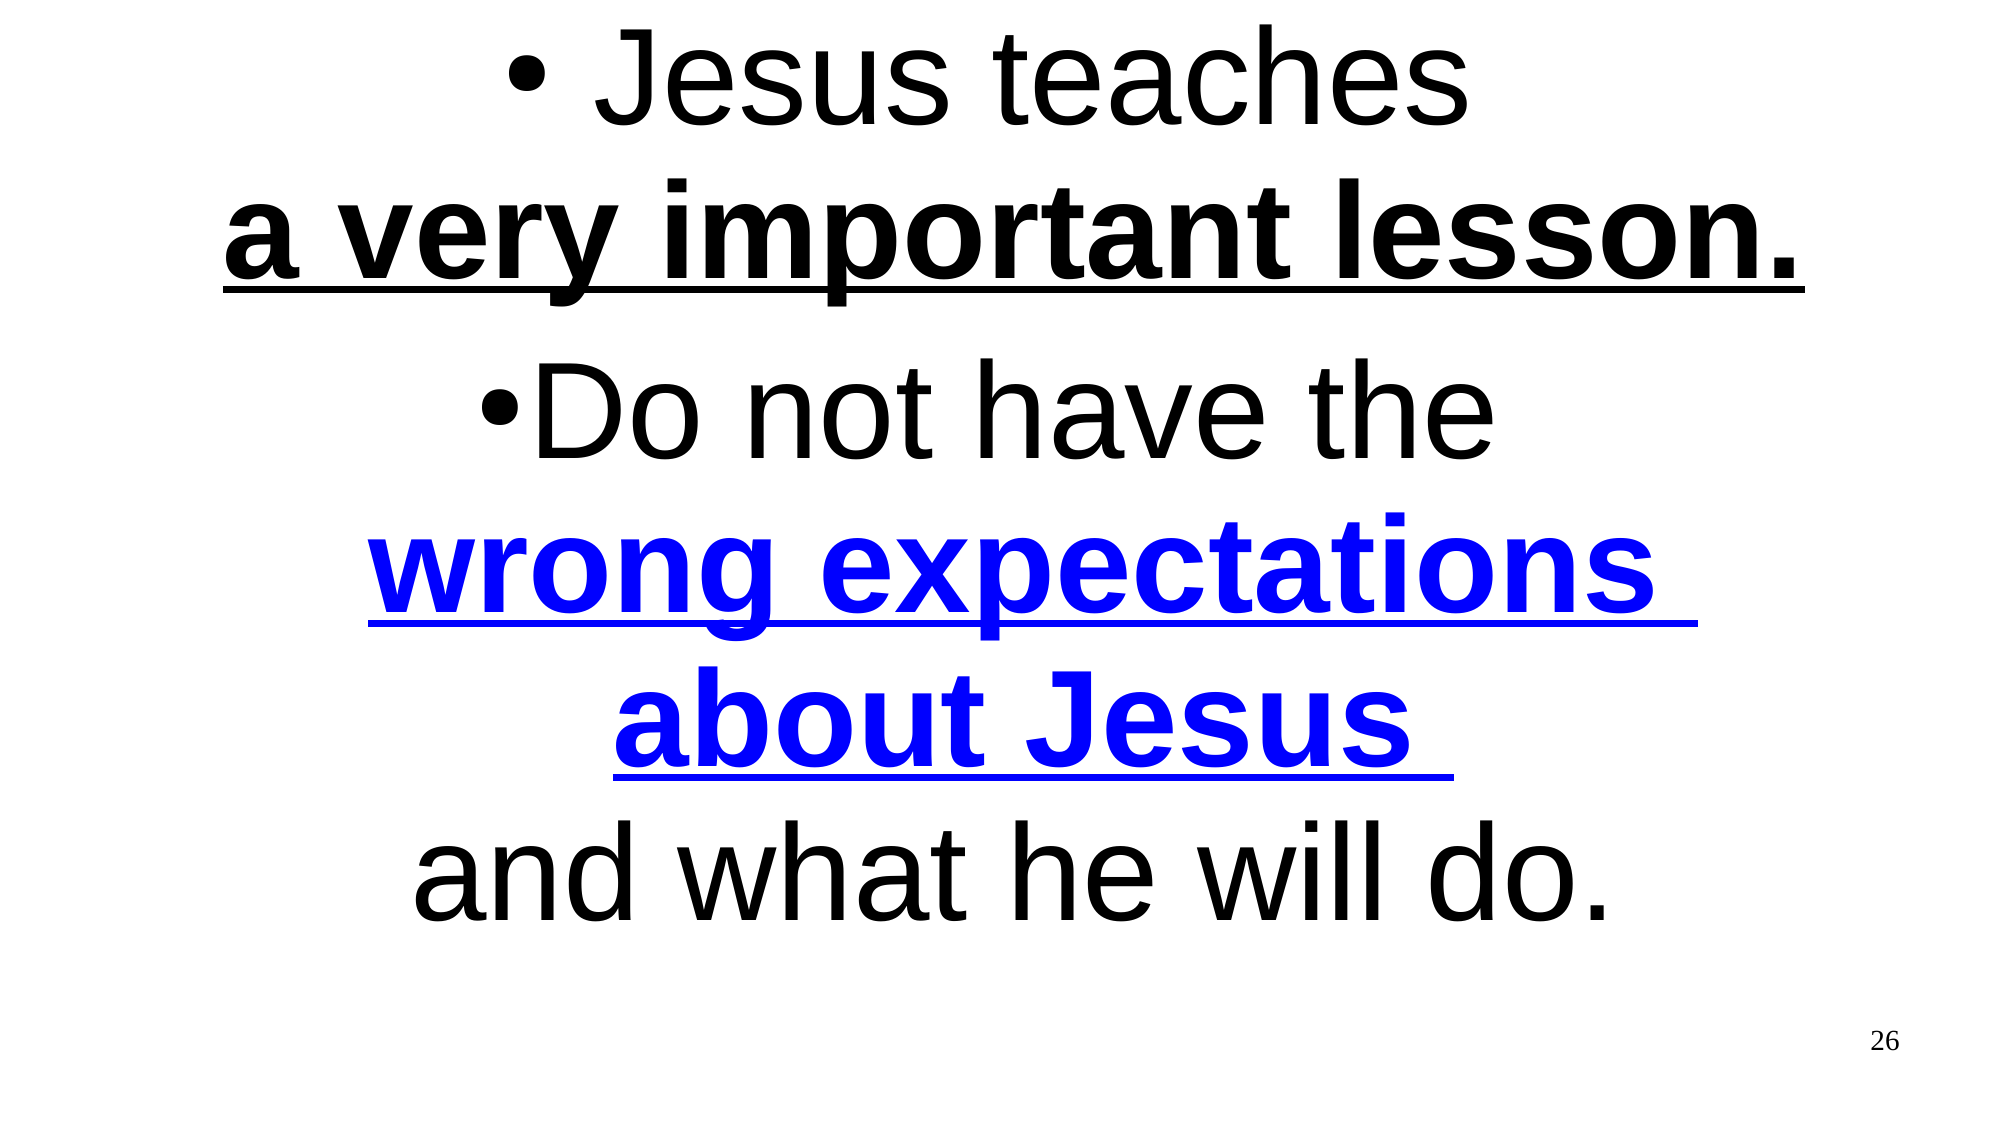

# Jesus teaches a very important lesson.
Do not have the
wrong expectations
about Jesus
and what he will do.
26